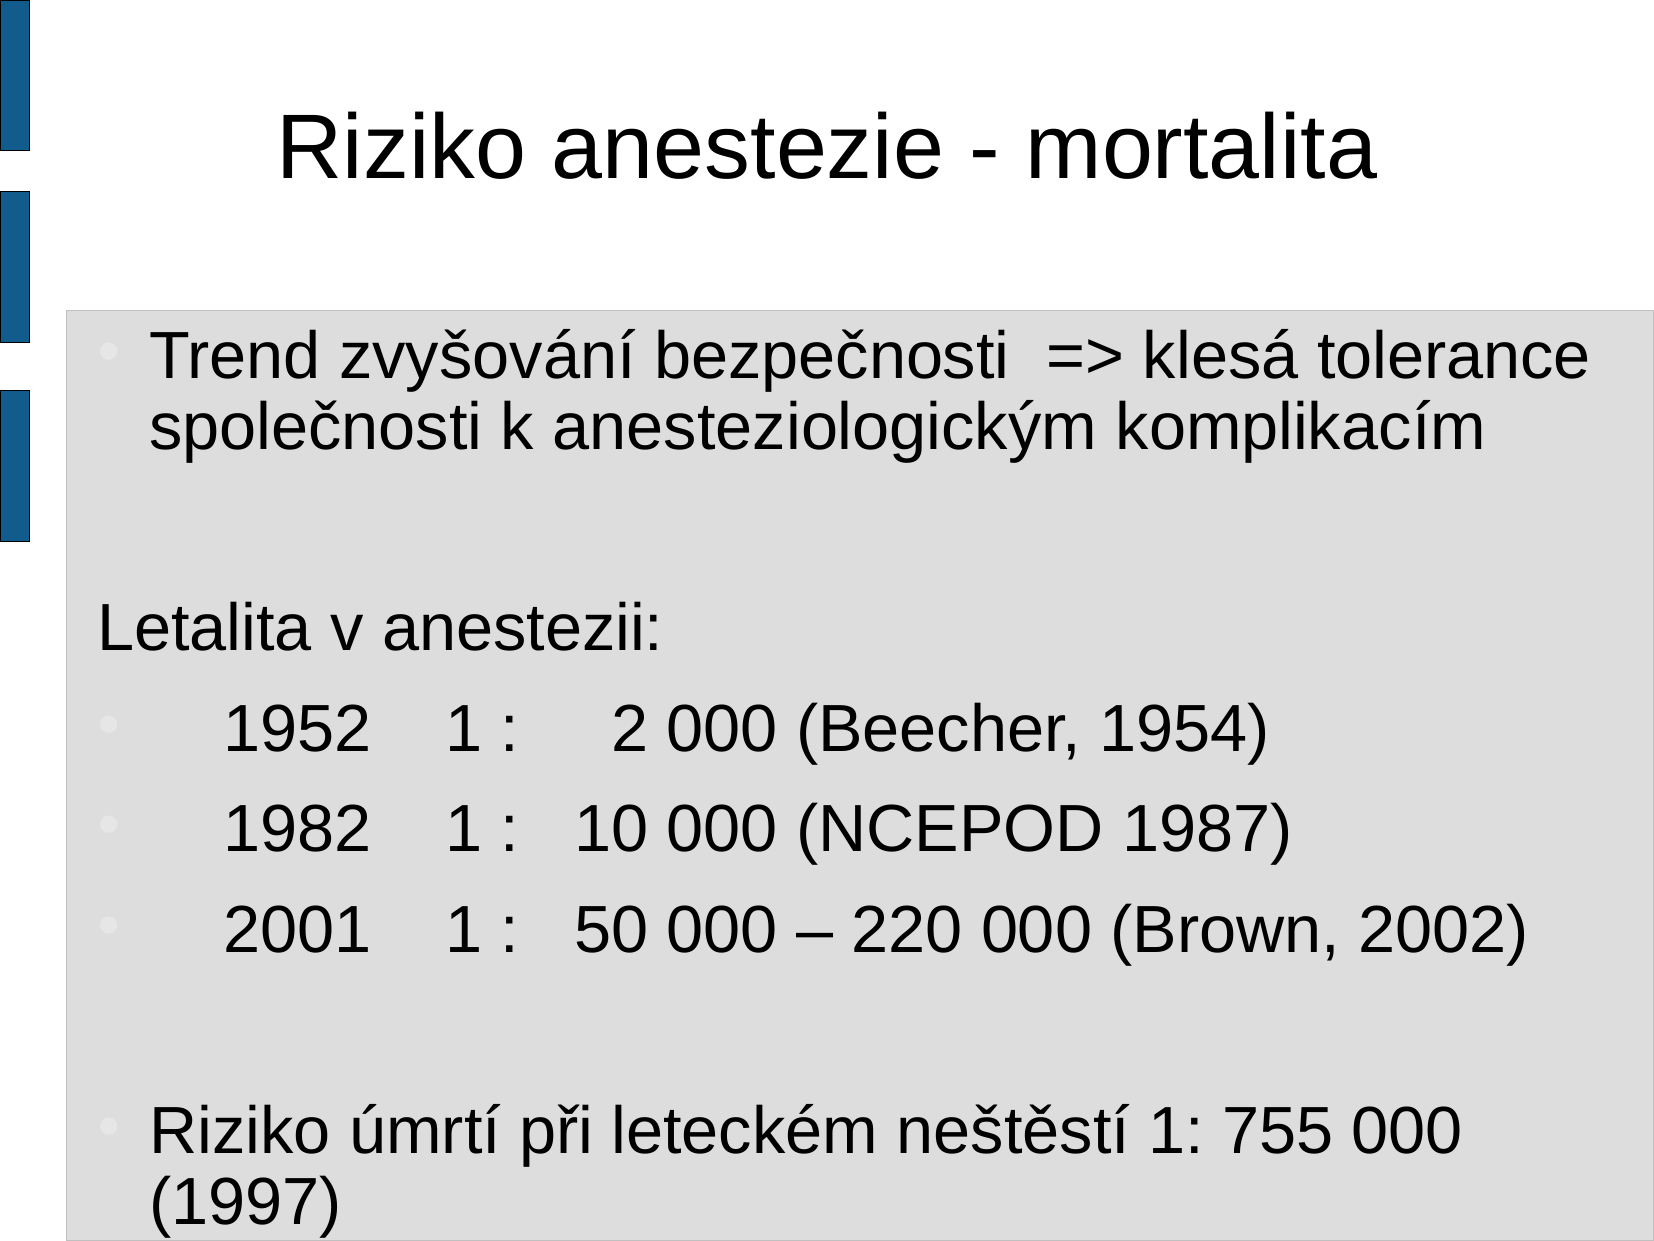

# Riziko anestezie - mortalita
Trend zvyšování bezpečnosti => klesá tolerance společnosti k anesteziologickým komplikacím
Letalita v anestezii:
 1952 1 : 2 000 (Beecher, 1954)
 1982 1 : 10 000 (NCEPOD 1987)
 2001 1 : 50 000 – 220 000 (Brown, 2002)
Riziko úmrtí při leteckém neštěstí 1: 755 000 (1997)